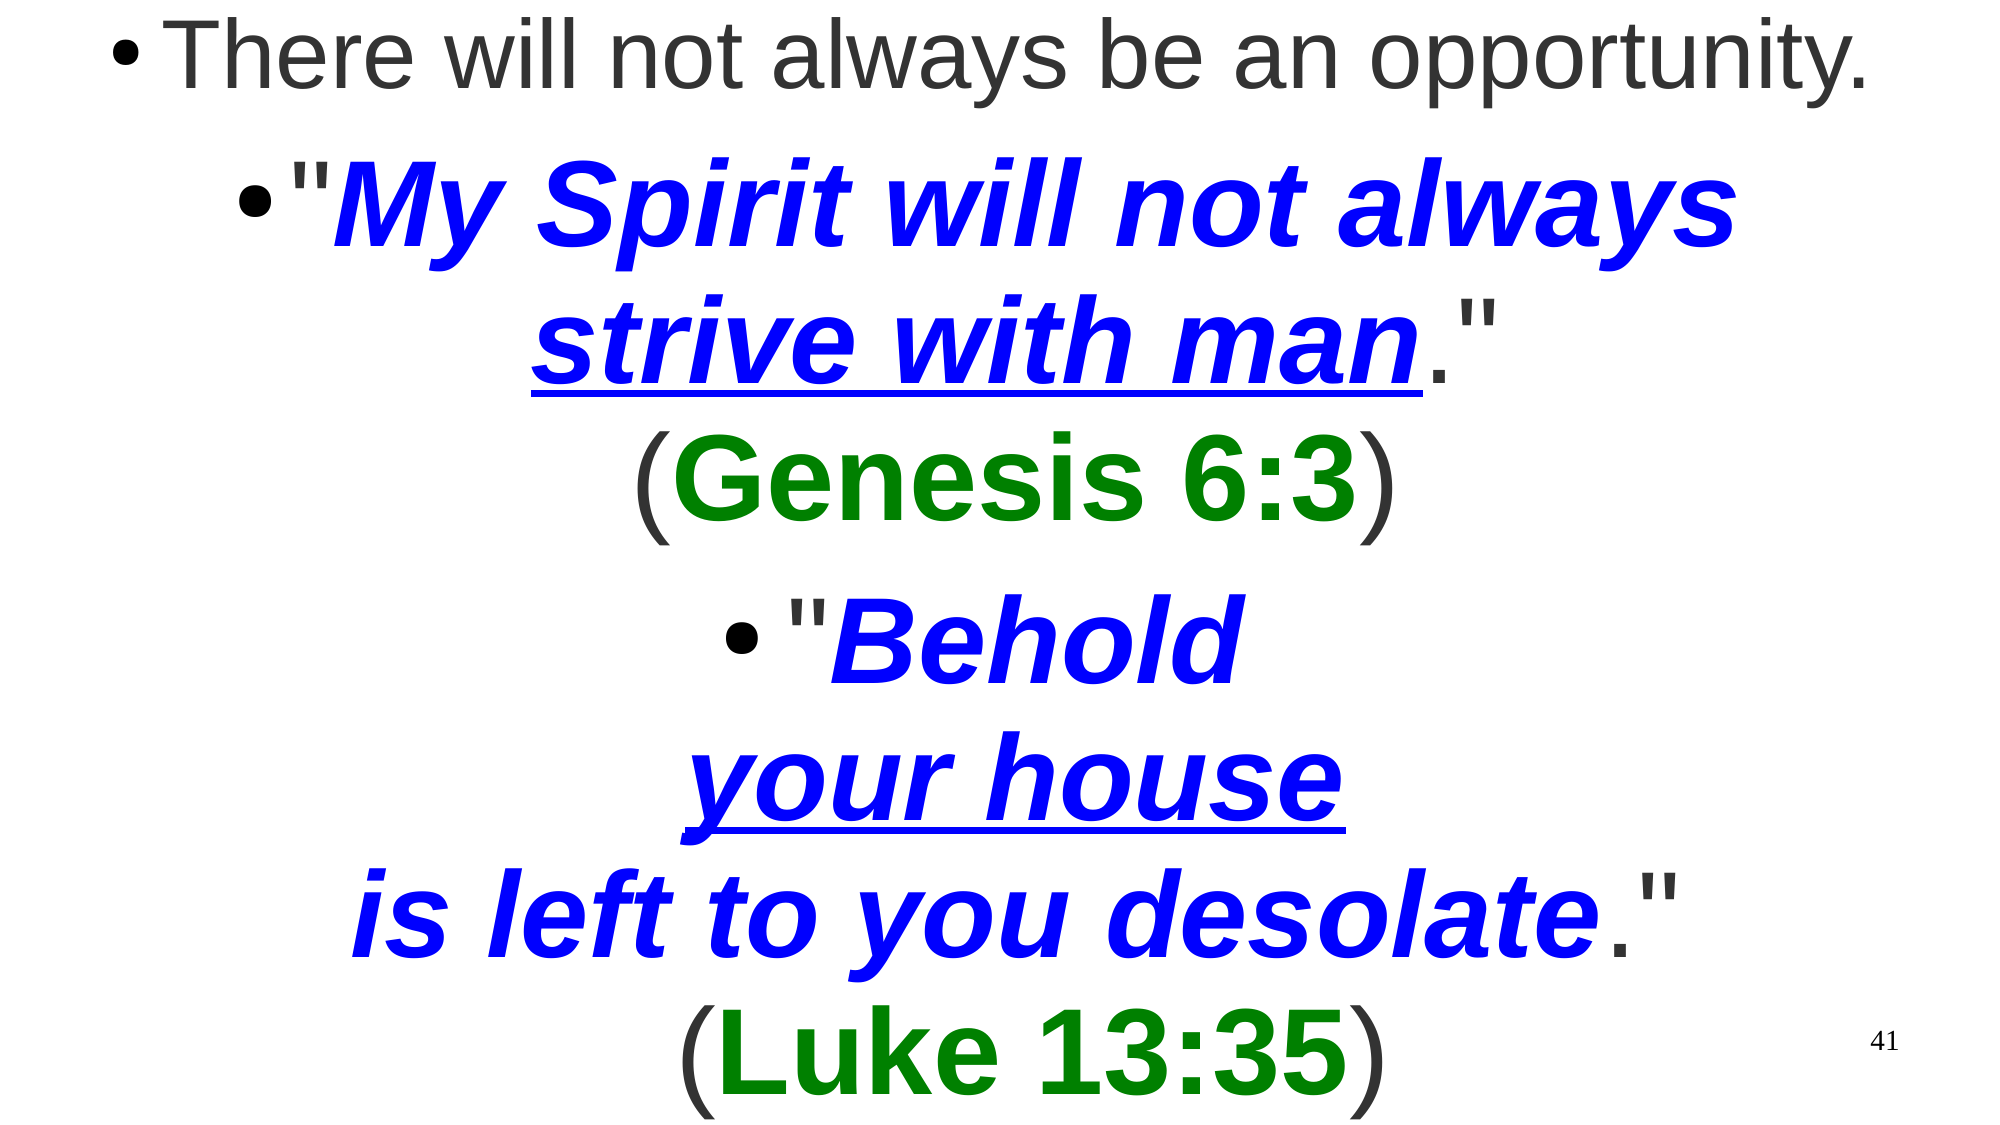

# There will not always be an opportunity.
"My Spirit will not always
strive with man." 
(Genesis 6:3)
"Behold
your house
is left to you desolate." 
(Luke 13:35)
41